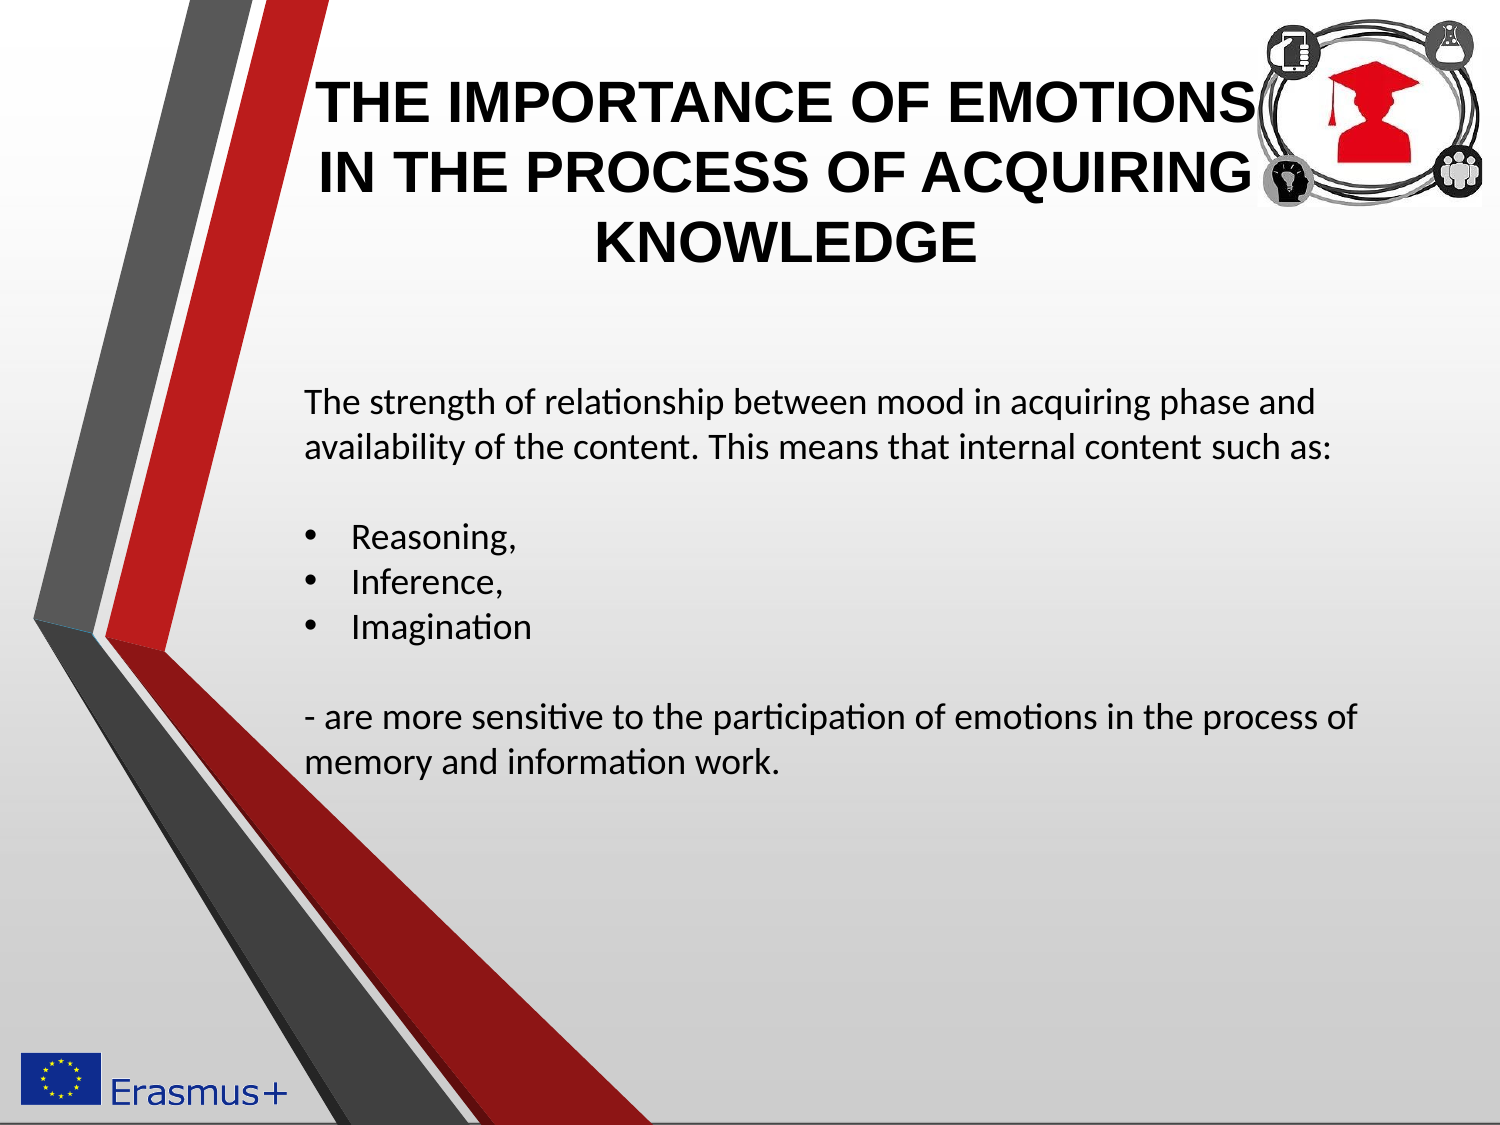

THE IMPORTANCE OF EMOTIONS IN THE PROCESS OF ACQUIRING KNOWLEDGE
The strength of relationship between mood in acquiring phase and availability of the content. This means that internal content such as:
Reasoning,
Inference,
Imagination
- are more sensitive to the participation of emotions in the process of memory and information work.